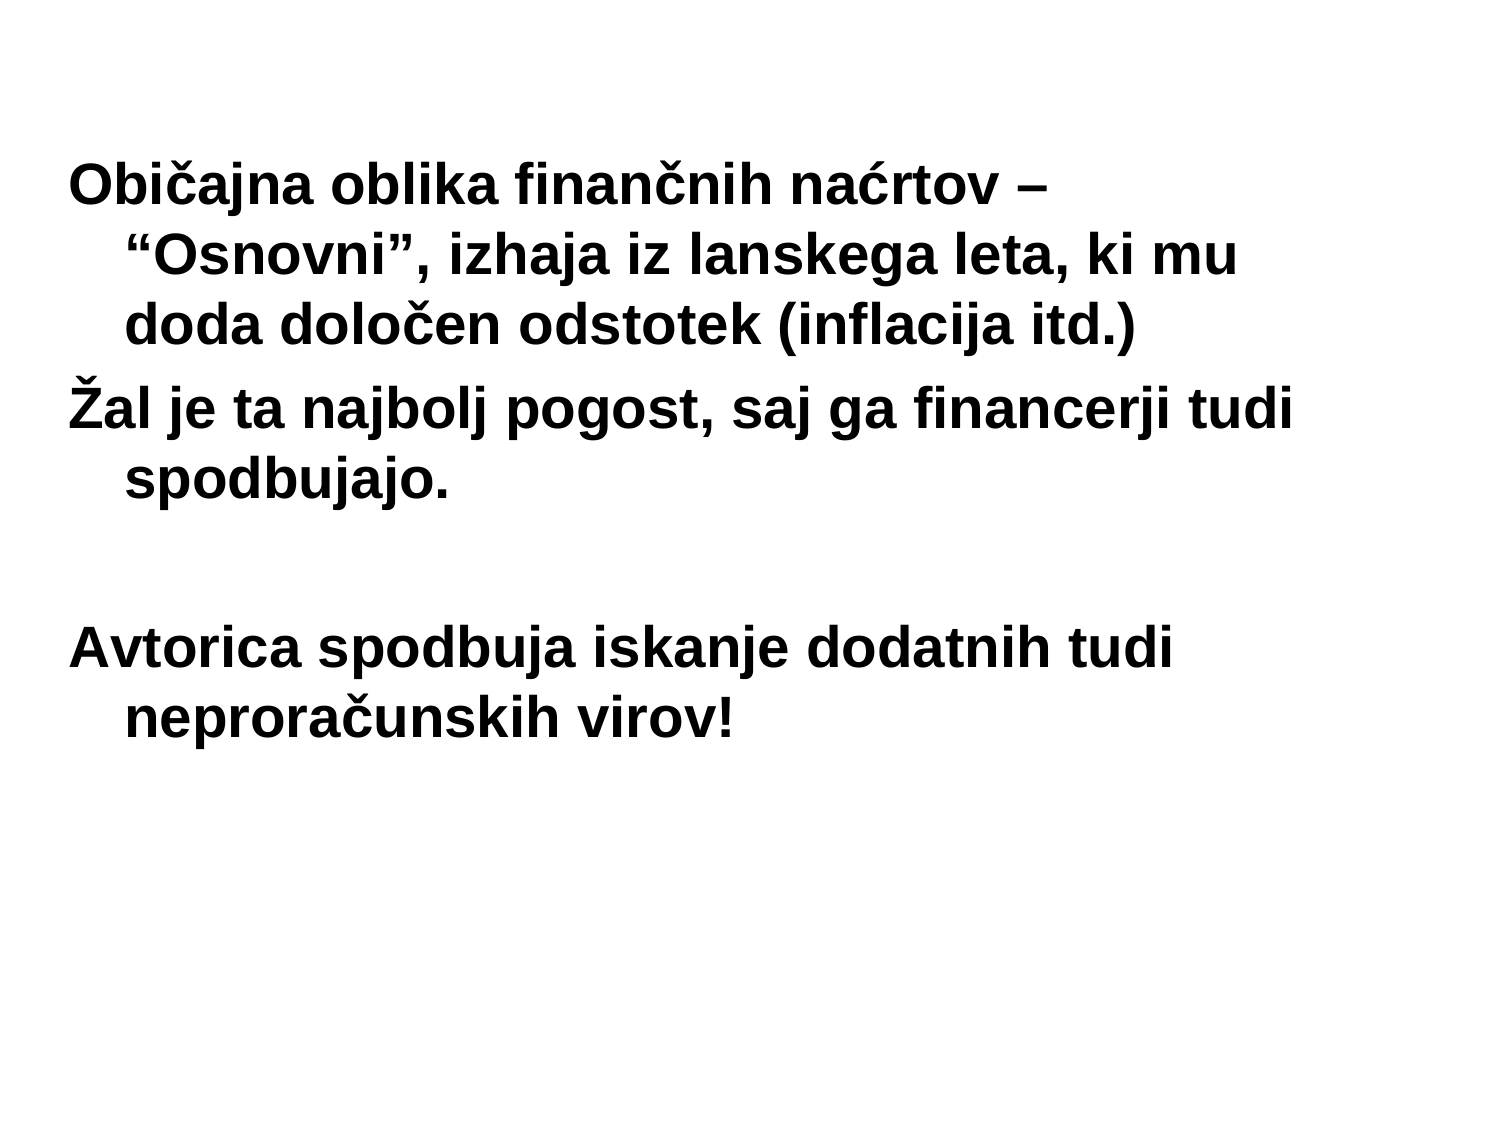

# Običajna oblika finančnih naćrtov – “Osnovni”, izhaja iz lanskega leta, ki mu doda določen odstotek (inflacija itd.)
Žal je ta najbolj pogost, saj ga financerji tudi spodbujajo.
Avtorica spodbuja iskanje dodatnih tudi neproračunskih virov!